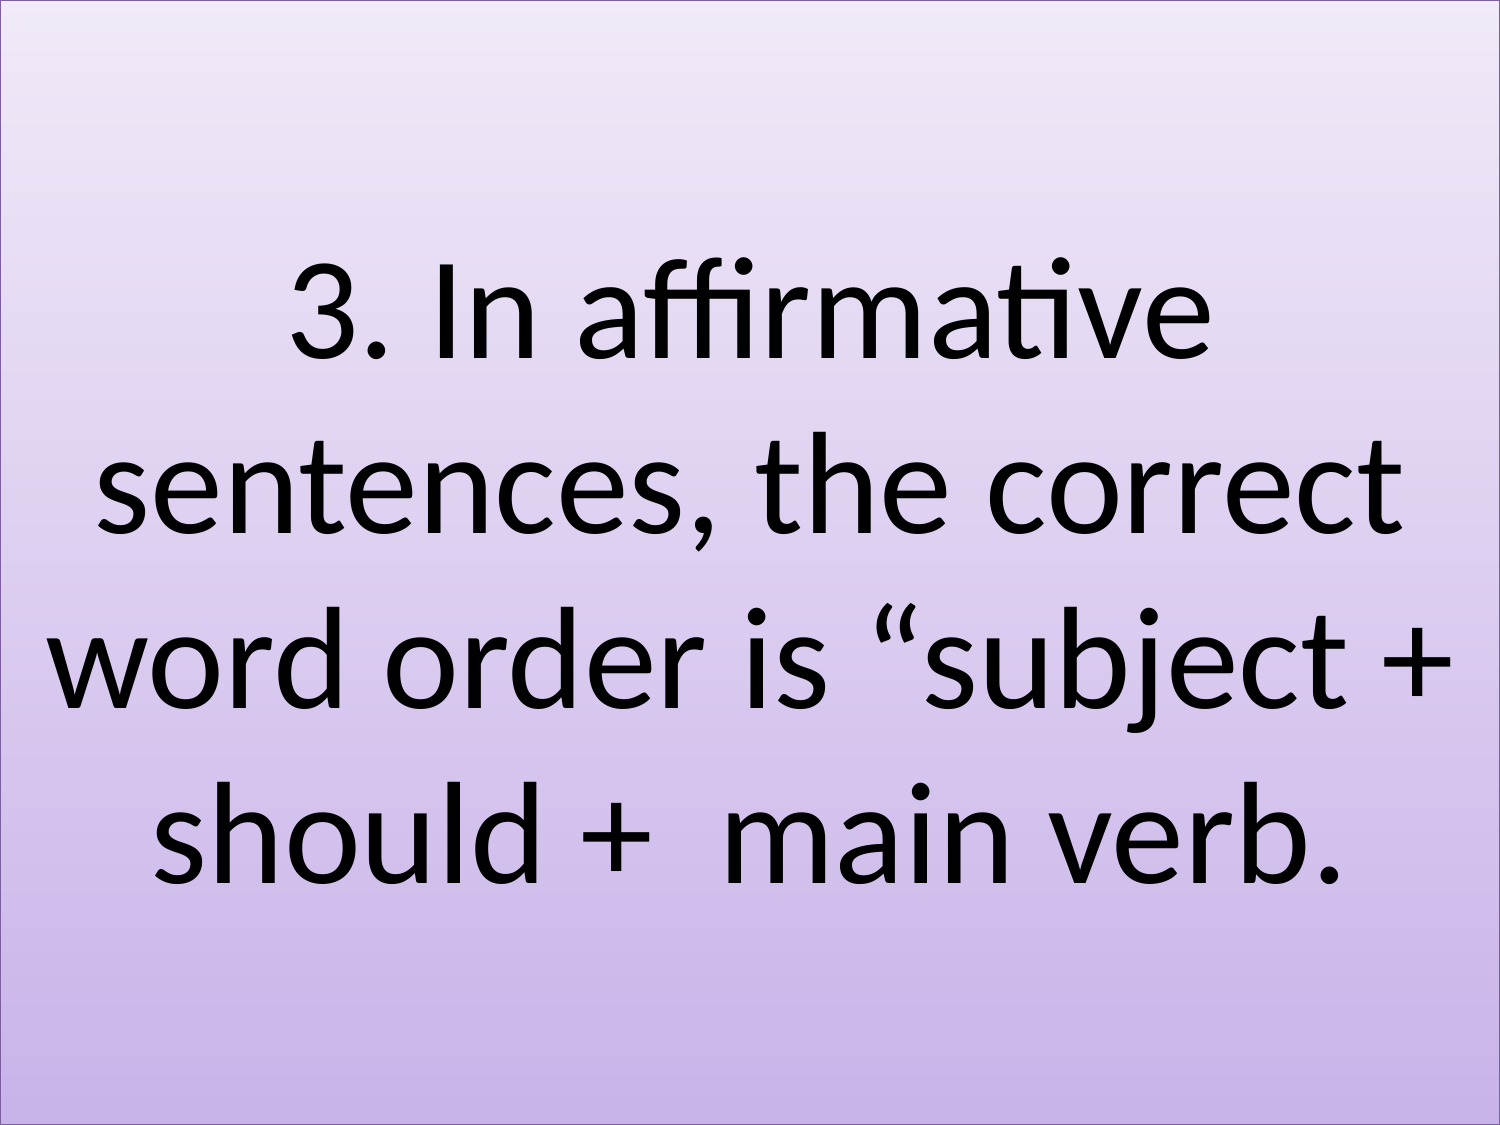

# 3. In affirmative sentences, the correct word order is “subject + should + main verb.